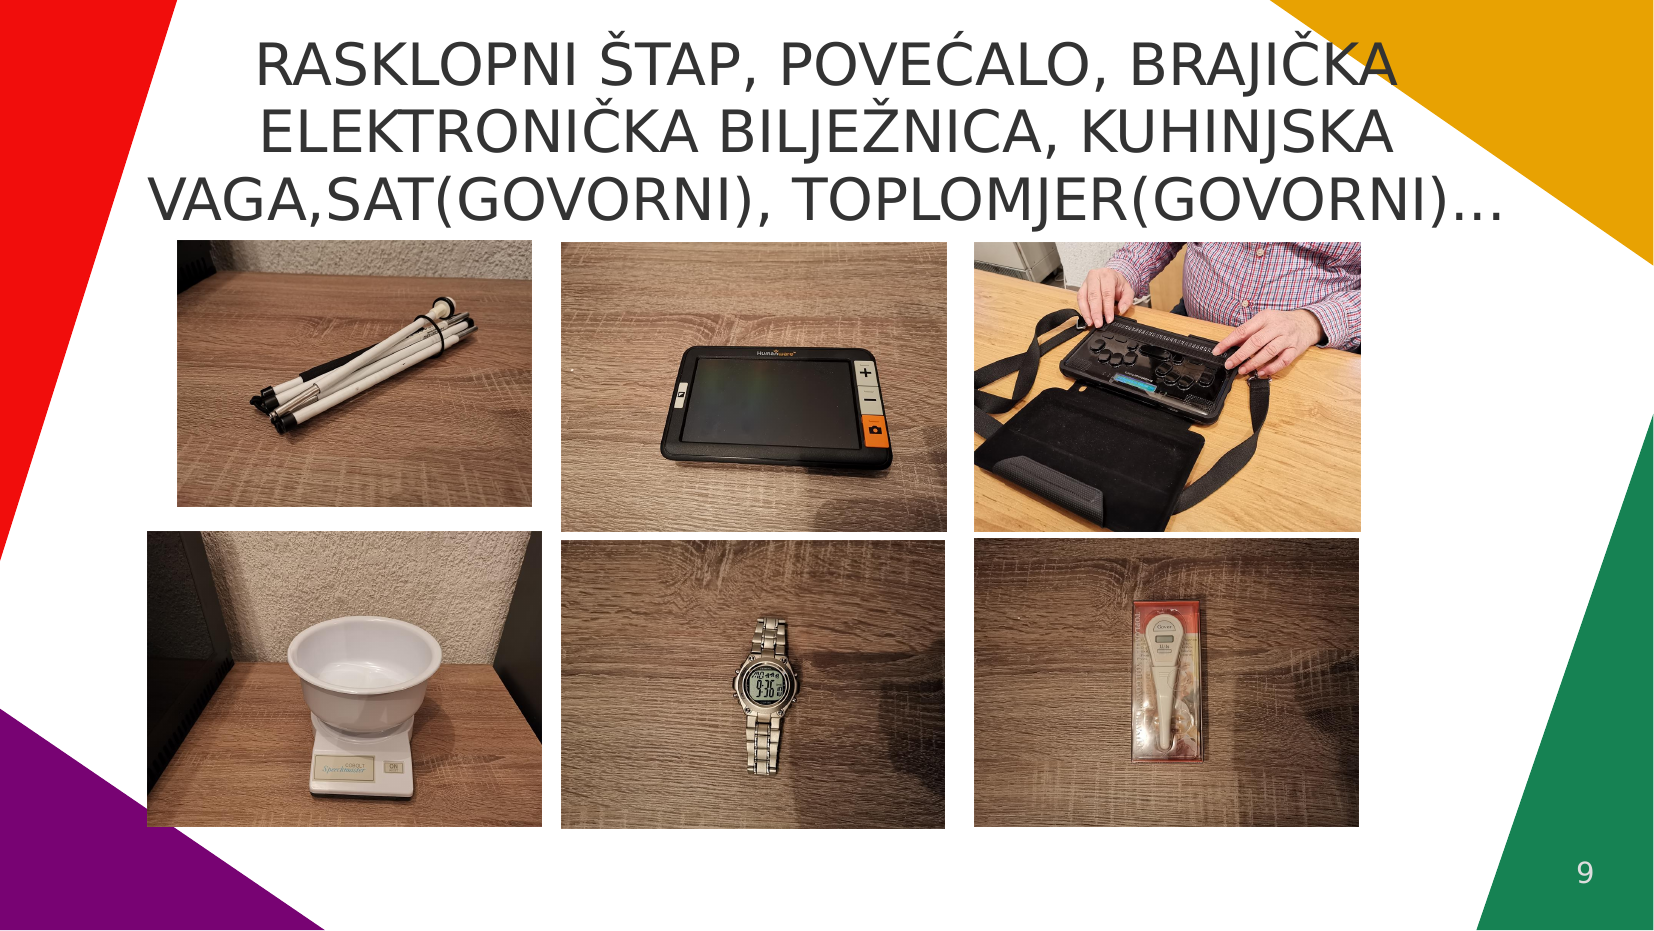

# RASKLOPNI ŠTAP, POVEĆALO, BRAJIČKA ELEKTRONIČKA BILJEŽNICA, KUHINJSKA VAGA,SAT(GOVORNI), TOPLOMJER(GOVORNI)...
9